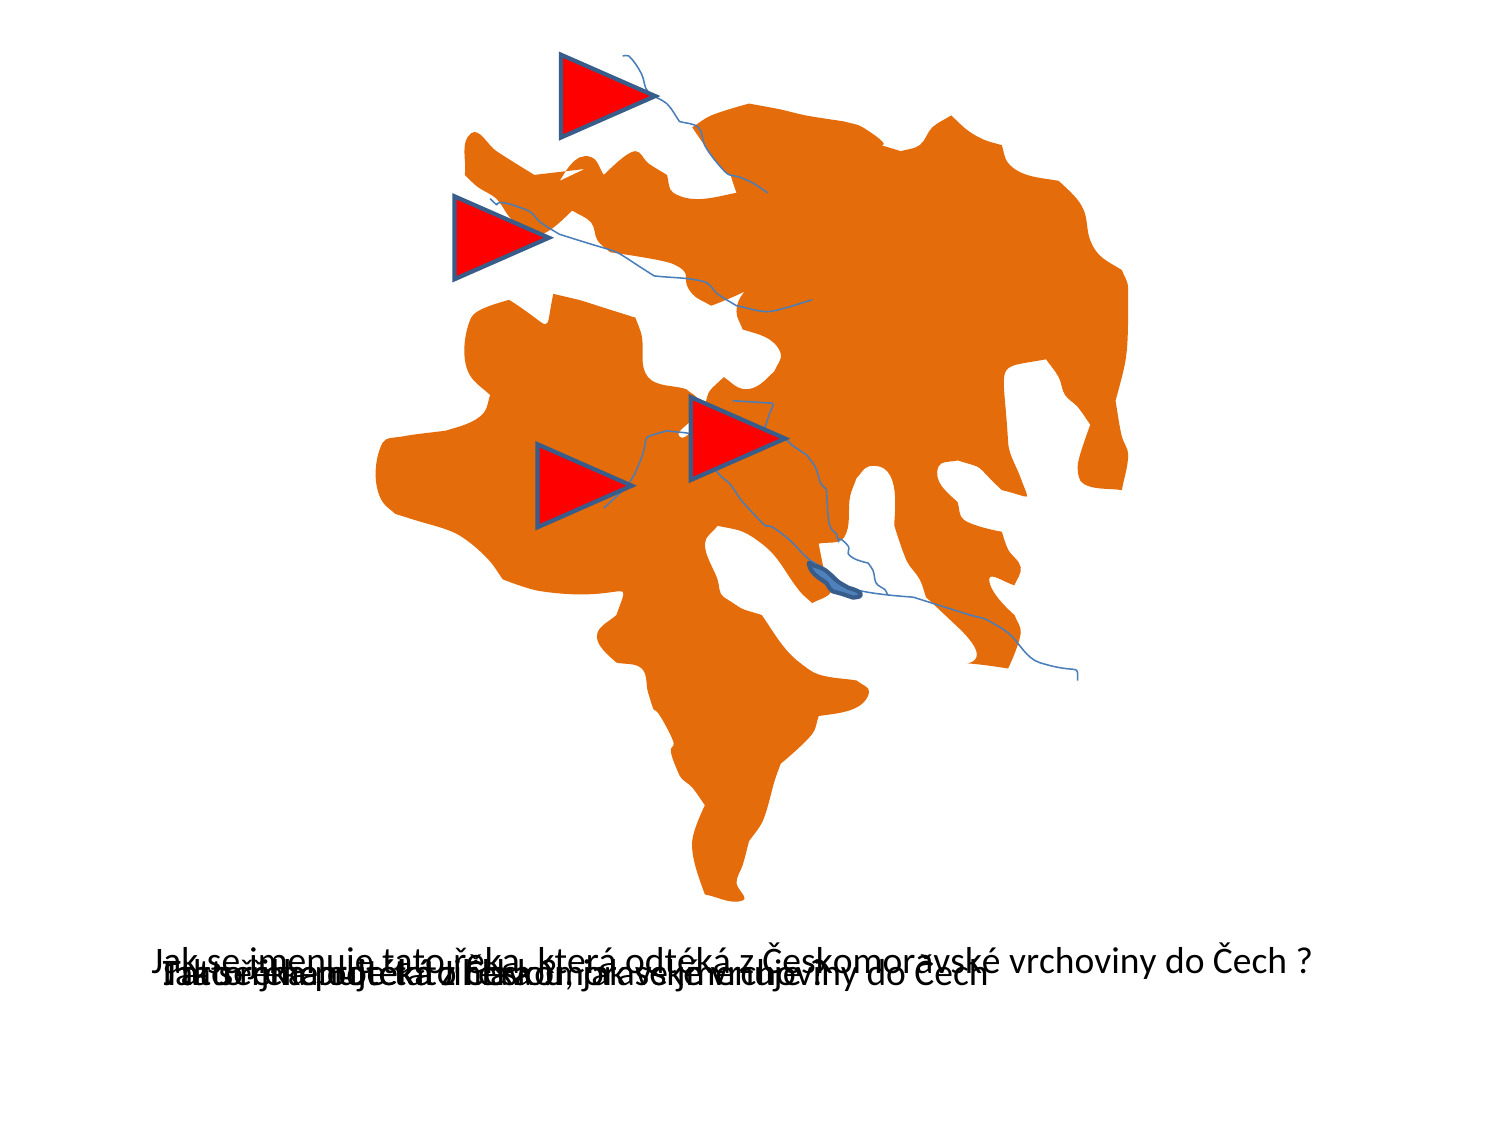

Jak se jmenuje tato řeka, která odtéká z Českomoravské vrchoviny do Čech ?
I tato řeka odtéká z Českomoravské vrchoviny do Čech
Tato řeka protéká Jihlavou, jak se jmenuje ?
Jak se jmenuje tato řeka ?